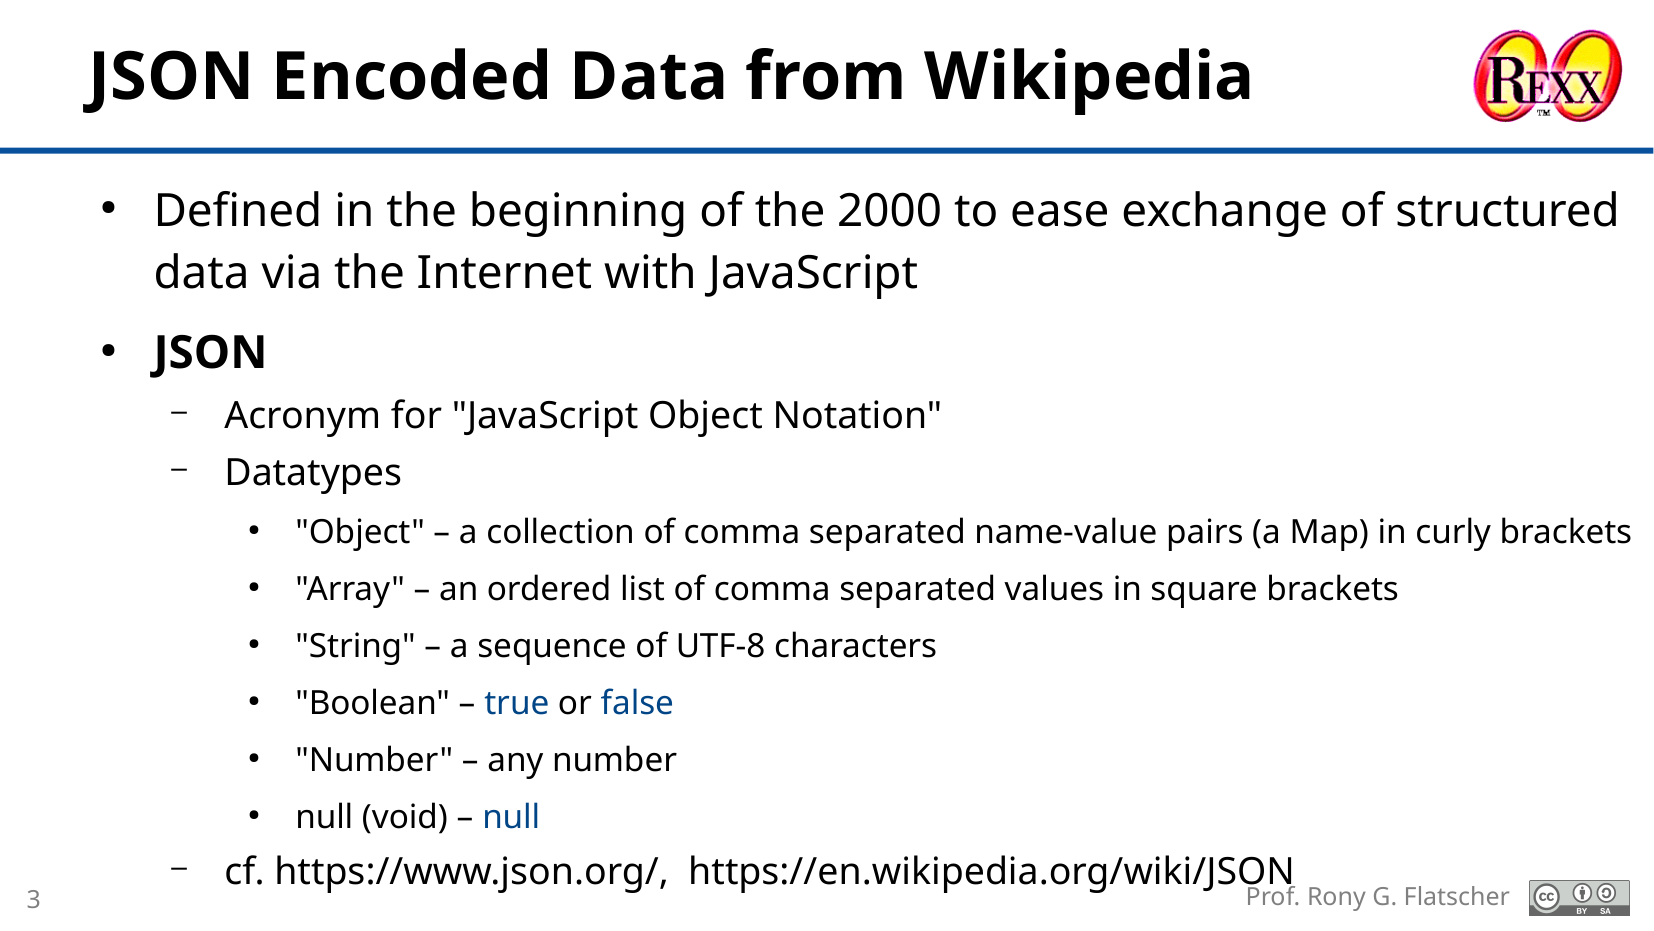

# JSON Encoded Data from Wikipedia
Defined in the beginning of the 2000 to ease exchange of structured data via the Internet with JavaScript
JSON
Acronym for "JavaScript Object Notation"
Datatypes
"Object" – a collection of comma separated name-value pairs (a Map) in curly brackets
"Array" – an ordered list of comma separated values in square brackets
"String" – a sequence of UTF-8 characters
"Boolean" – true or false
"Number" – any number
null (void) – null
cf. https://www.json.org/, https://en.wikipedia.org/wiki/JSON